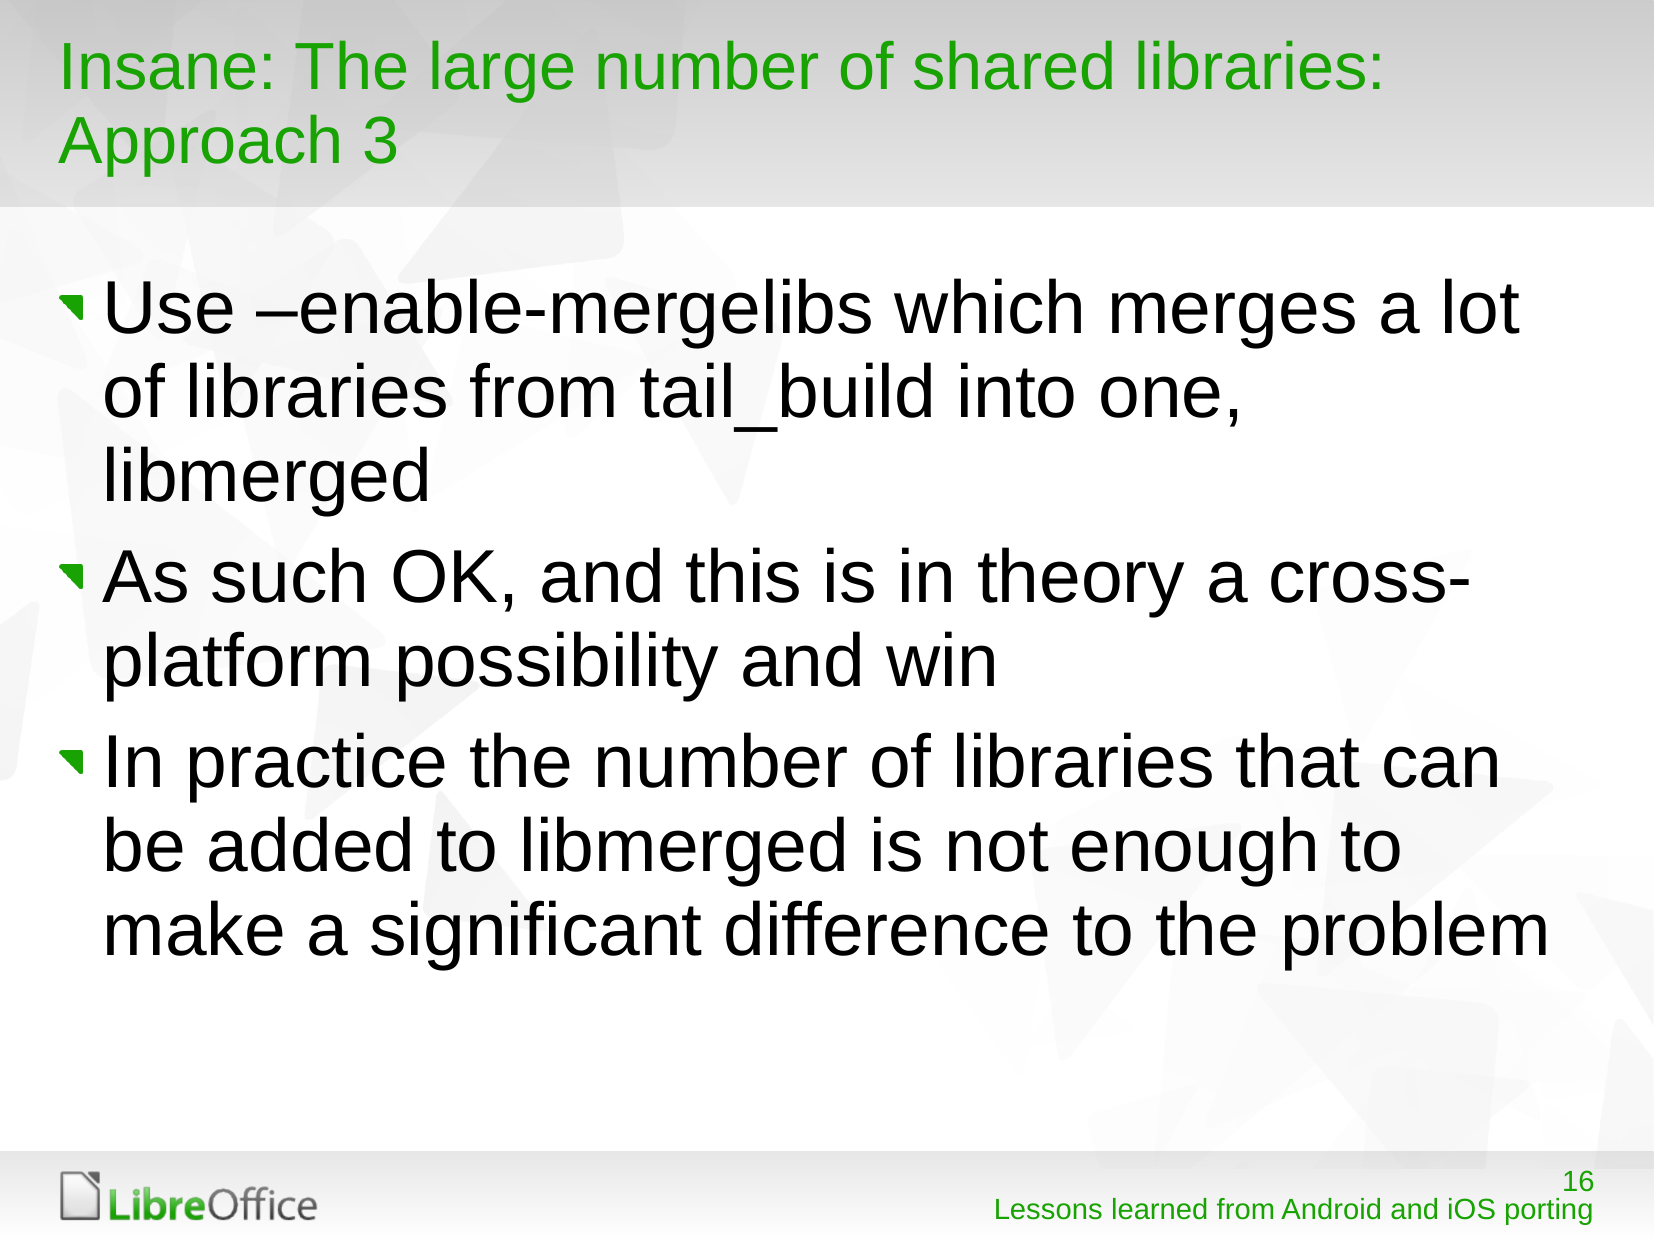

Insane: The large number of shared libraries:
Approach 3
# Use –enable-mergelibs which merges a lot of libraries from tail_build into one, libmerged
As such OK, and this is in theory a cross-platform possibility and win
In practice the number of libraries that can be added to libmerged is not enough to make a significant difference to the problem
16
Lessons learned from Android and iOS porting